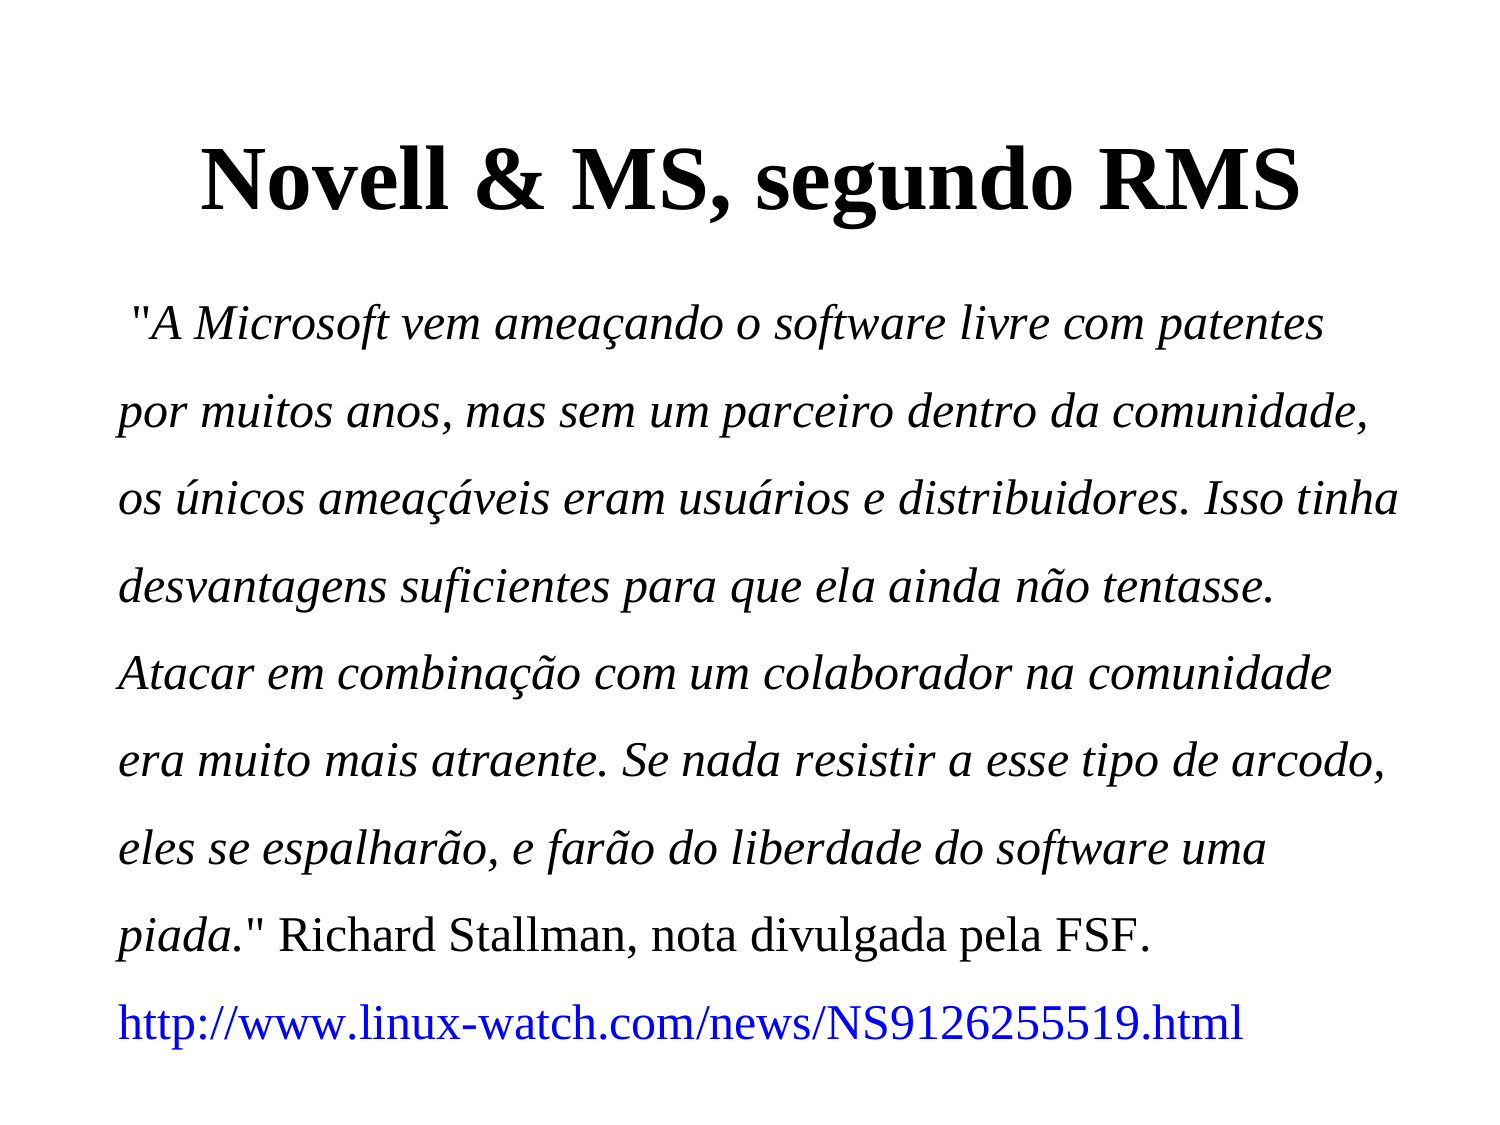

# Novell & MS, segundo RMS
 "A Microsoft vem ameaçando o software livre com patentes por muitos anos, mas sem um parceiro dentro da comunidade, os únicos ameaçáveis eram usuários e distribuidores. Isso tinha desvantagens suficientes para que ela ainda não tentasse. Atacar em combinação com um colaborador na comunidade era muito mais atraente. Se nada resistir a esse tipo de arcodo, eles se espalharão, e farão do liberdade do software uma piada." Richard Stallman, nota divulgada pela FSF. http://www.linux-watch.com/news/NS9126255519.html